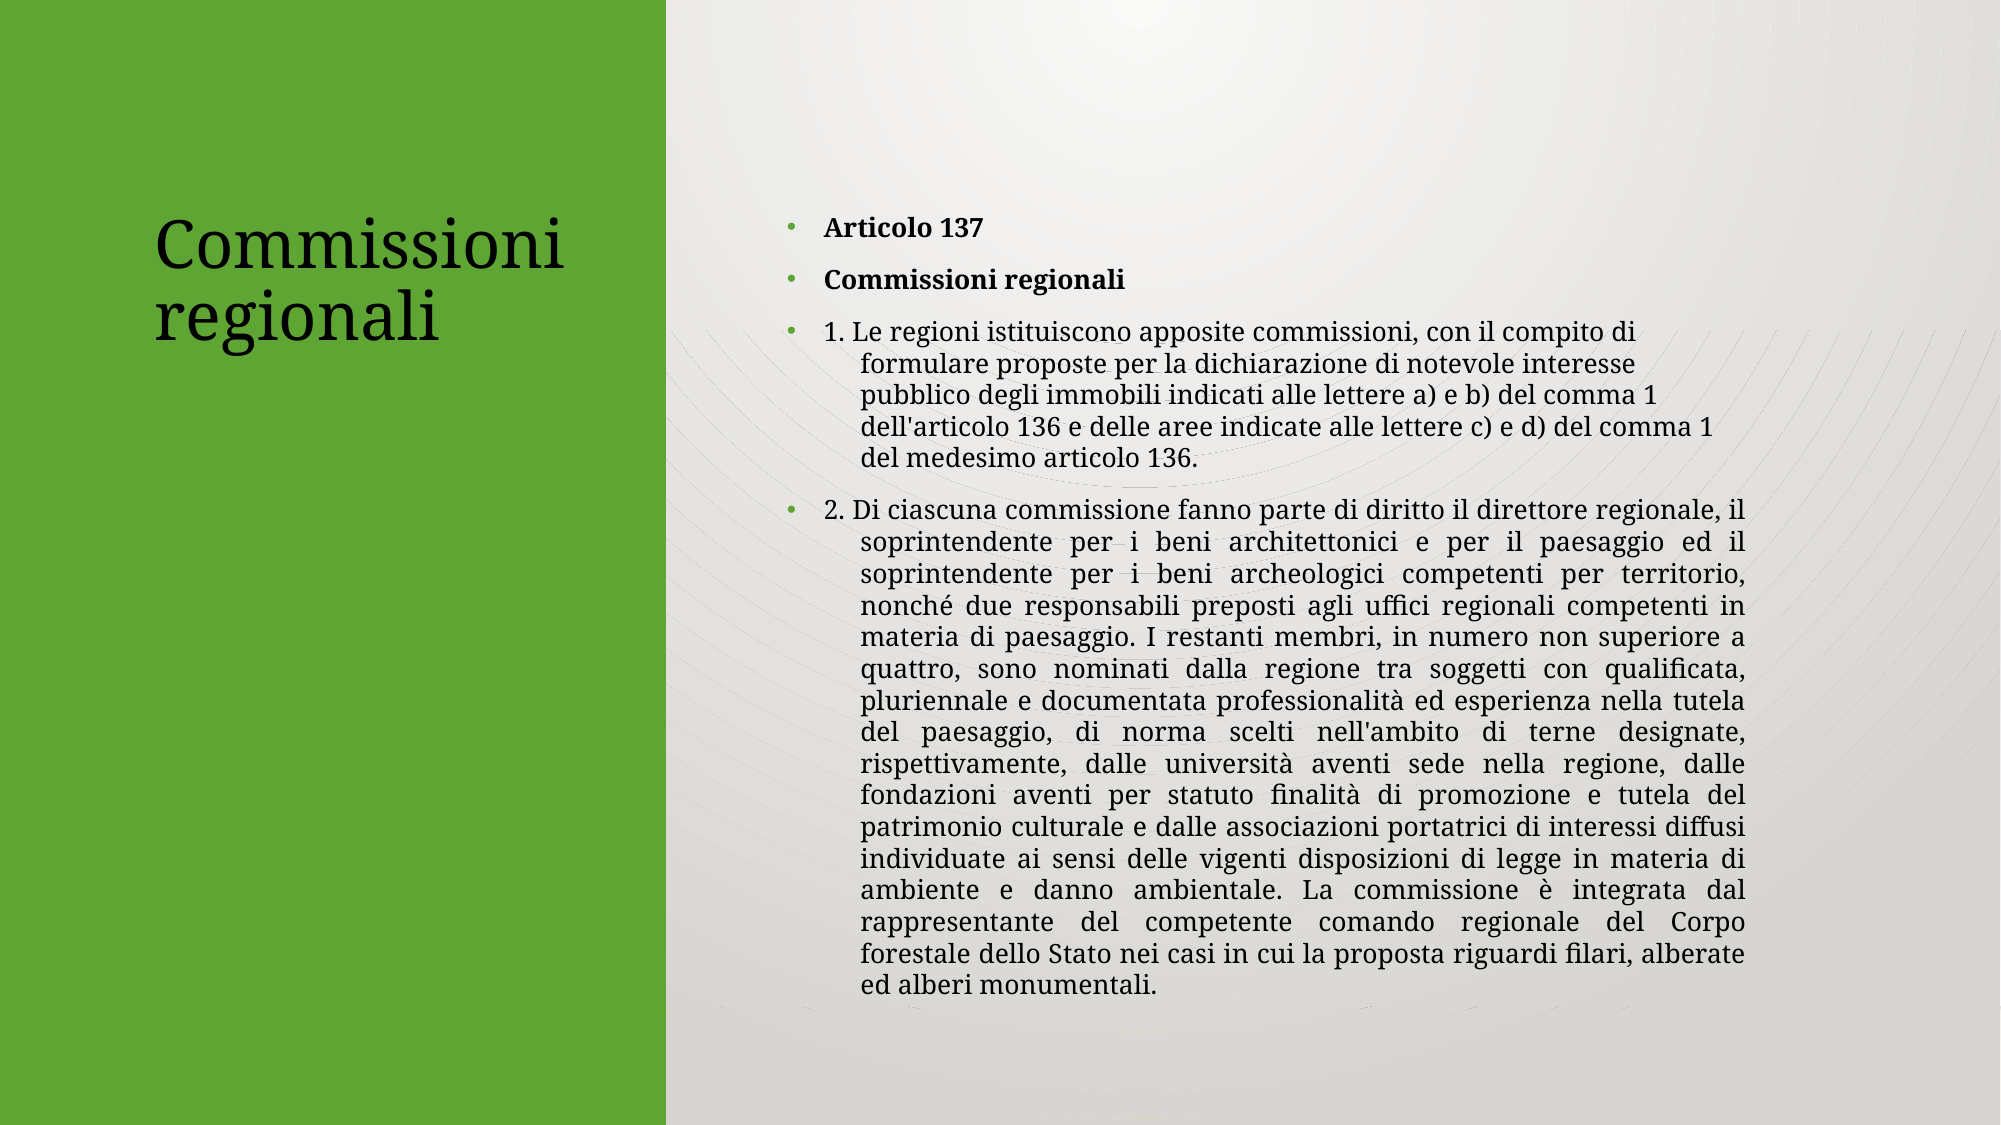

# Commissioni regionali
Articolo 137
Commissioni regionali
1. Le regioni istituiscono apposite commissioni, con il compito di formulare proposte per la dichiarazione di notevole interesse pubblico degli immobili indicati alle lettere a) e b) del comma 1 dell'articolo 136 e delle aree indicate alle lettere c) e d) del comma 1 del medesimo articolo 136.
2. Di ciascuna commissione fanno parte di diritto il direttore regionale, il soprintendente per i beni architettonici e per il paesaggio ed il soprintendente per i beni archeologici competenti per territorio, nonché due responsabili preposti agli uffici regionali competenti in materia di paesaggio. I restanti membri, in numero non superiore a quattro, sono nominati dalla regione tra soggetti con qualificata, pluriennale e documentata professionalità ed esperienza nella tutela del paesaggio, di norma scelti nell'ambito di terne designate, rispettivamente, dalle università aventi sede nella regione, dalle fondazioni aventi per statuto finalità di promozione e tutela del patrimonio culturale e dalle associazioni portatrici di interessi diffusi individuate ai sensi delle vigenti disposizioni di legge in materia di ambiente e danno ambientale. La commissione è integrata dal rappresentante del competente comando regionale del Corpo forestale dello Stato nei casi in cui la proposta riguardi filari, alberate ed alberi monumentali.